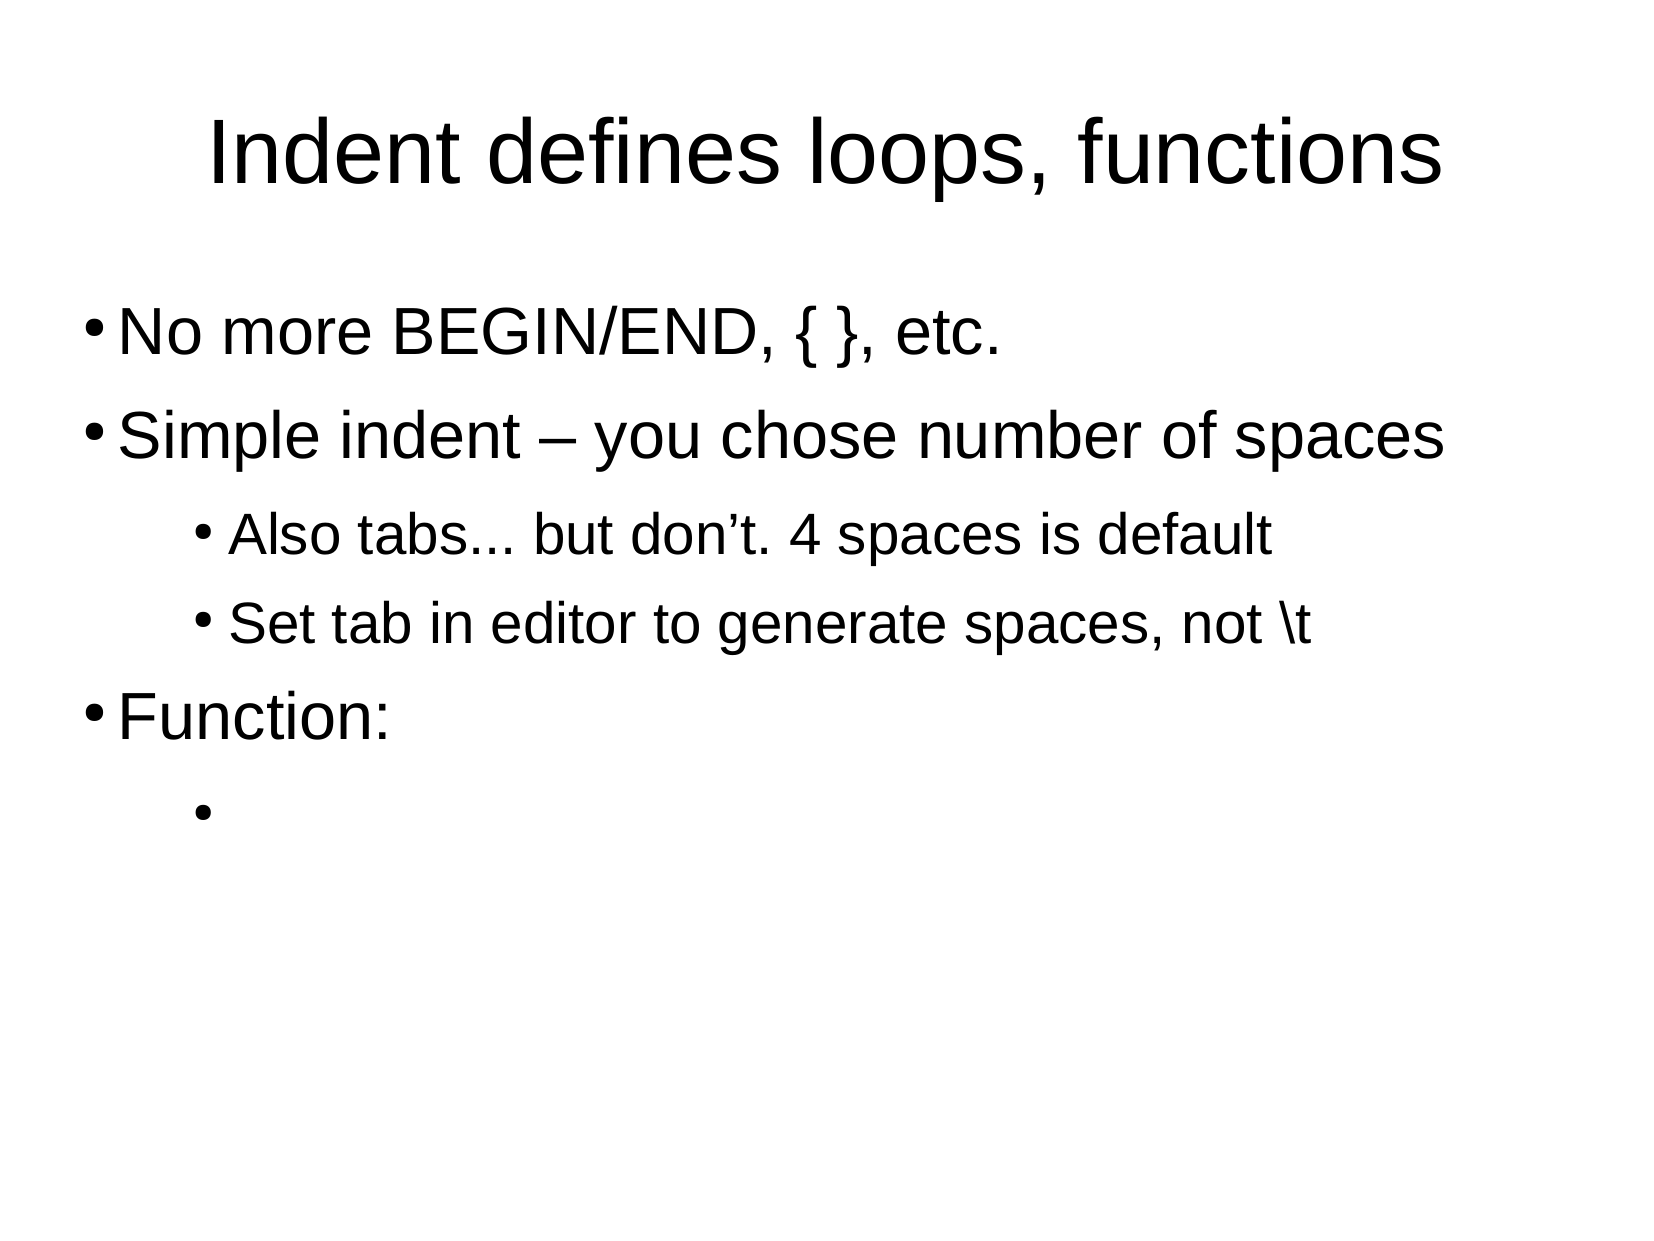

# Indent defines loops, functions
No more BEGIN/END, { }, etc.
Simple indent – you chose number of spaces
Also tabs... but don’t. 4 spaces is default
Set tab in editor to generate spaces, not \t
Function: